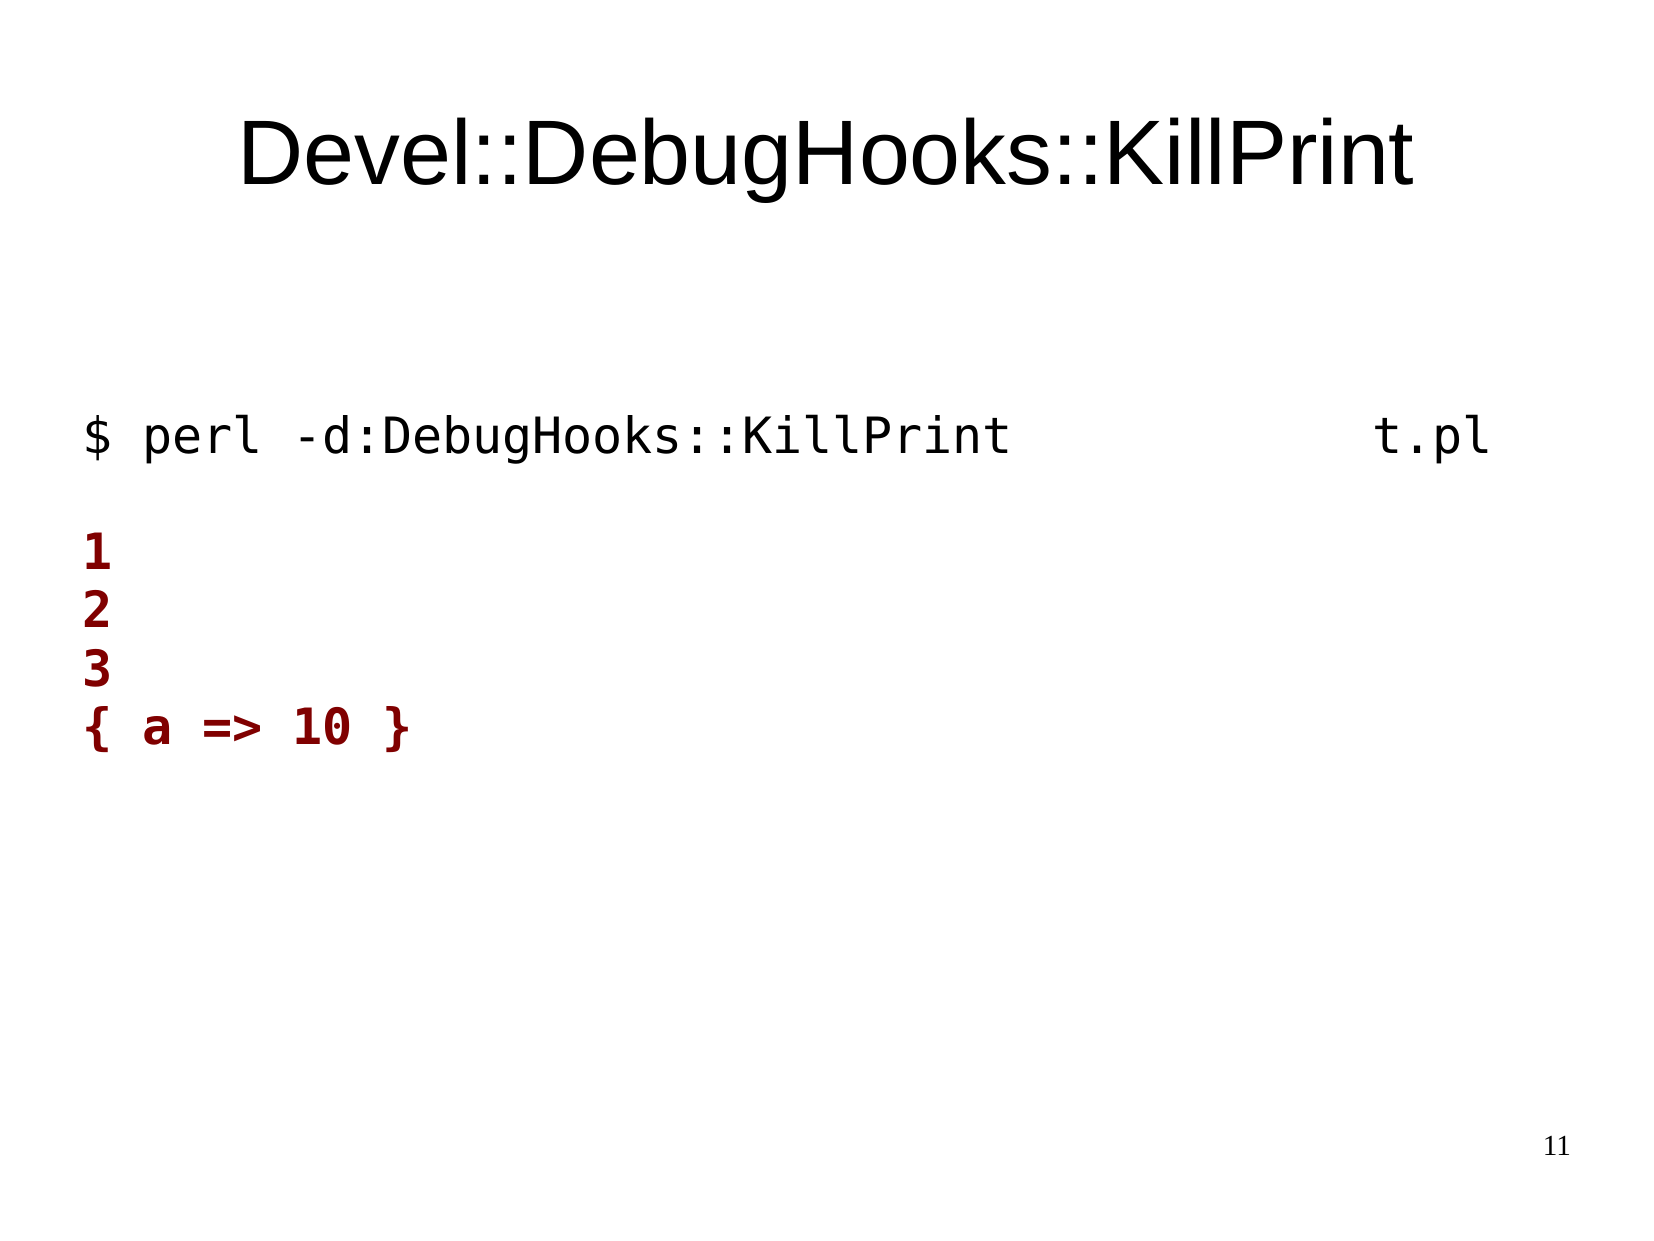

# Devel::DebugHooks::KillPrint
$ perl -d:DebugHooks::KillPrint t.pl
1
2
3
{ a => 10 }
11